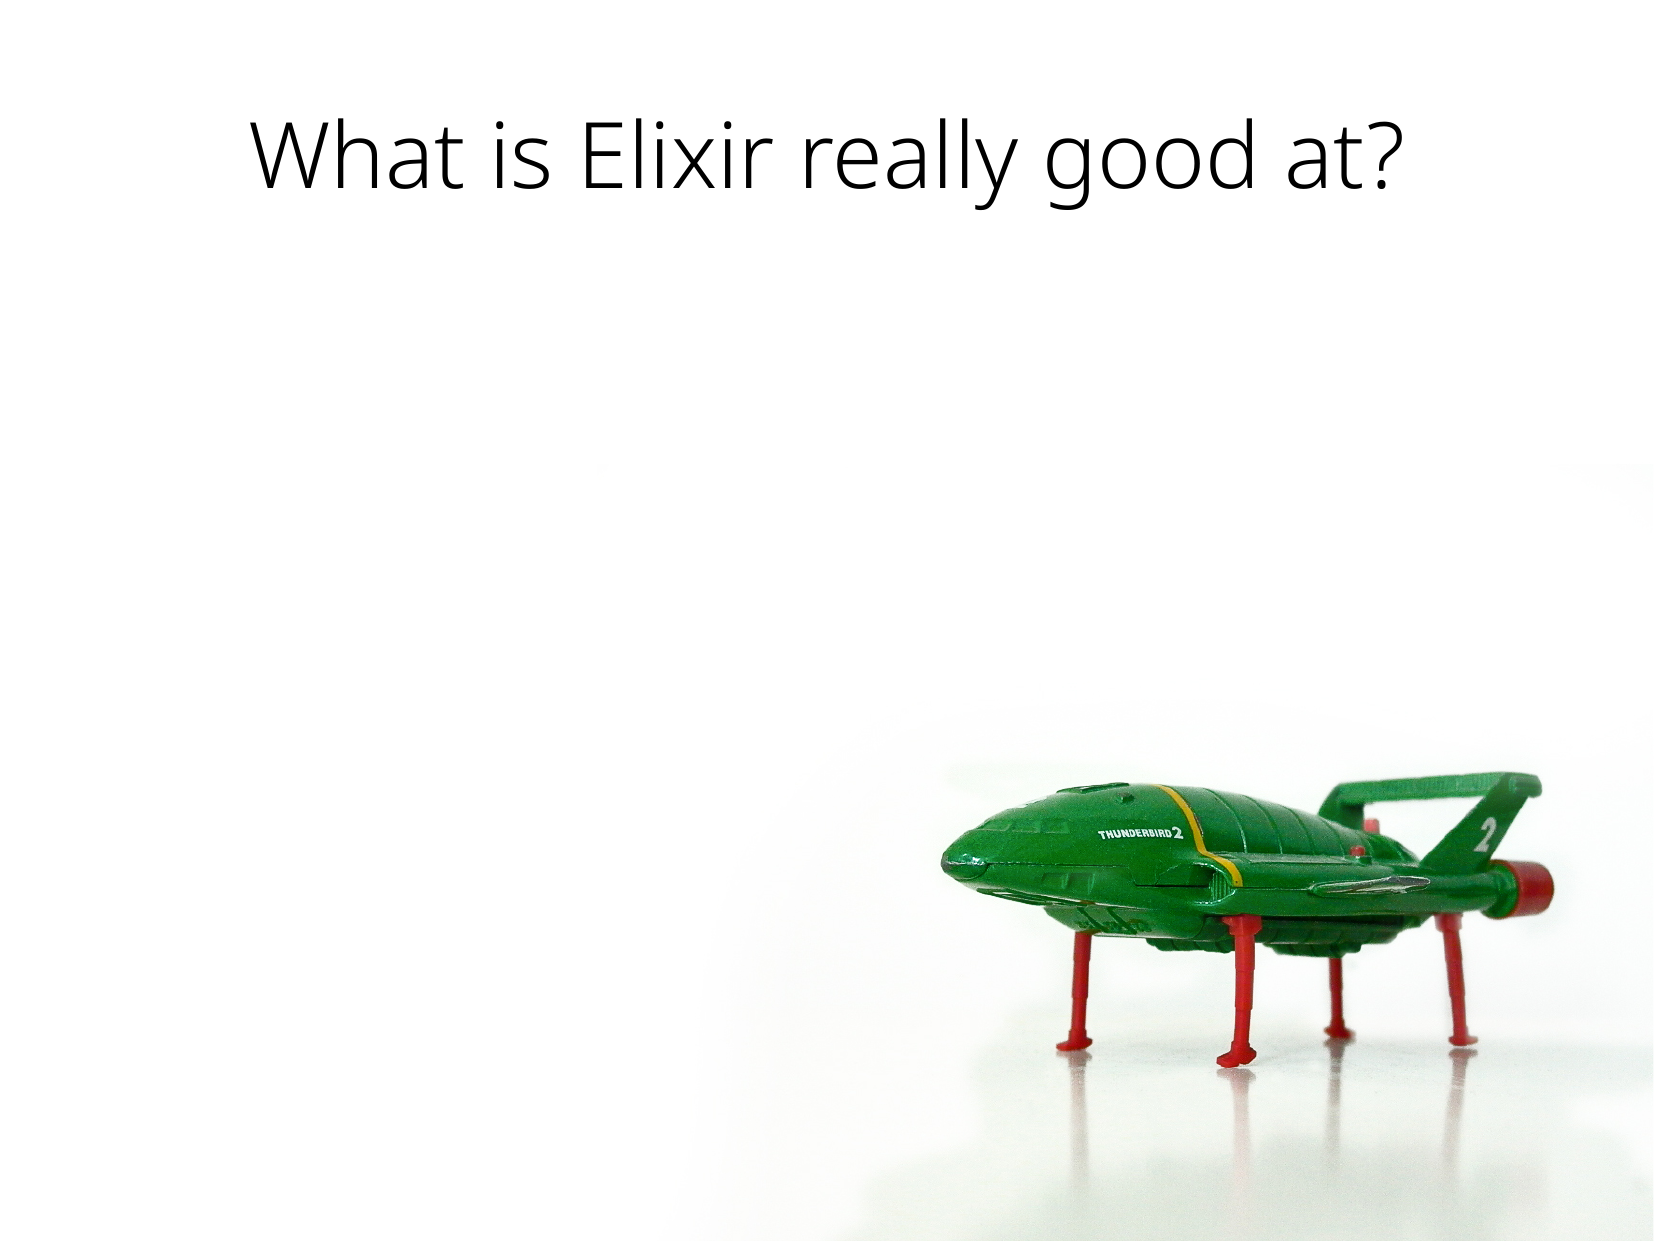

# What is Elixir really good at?